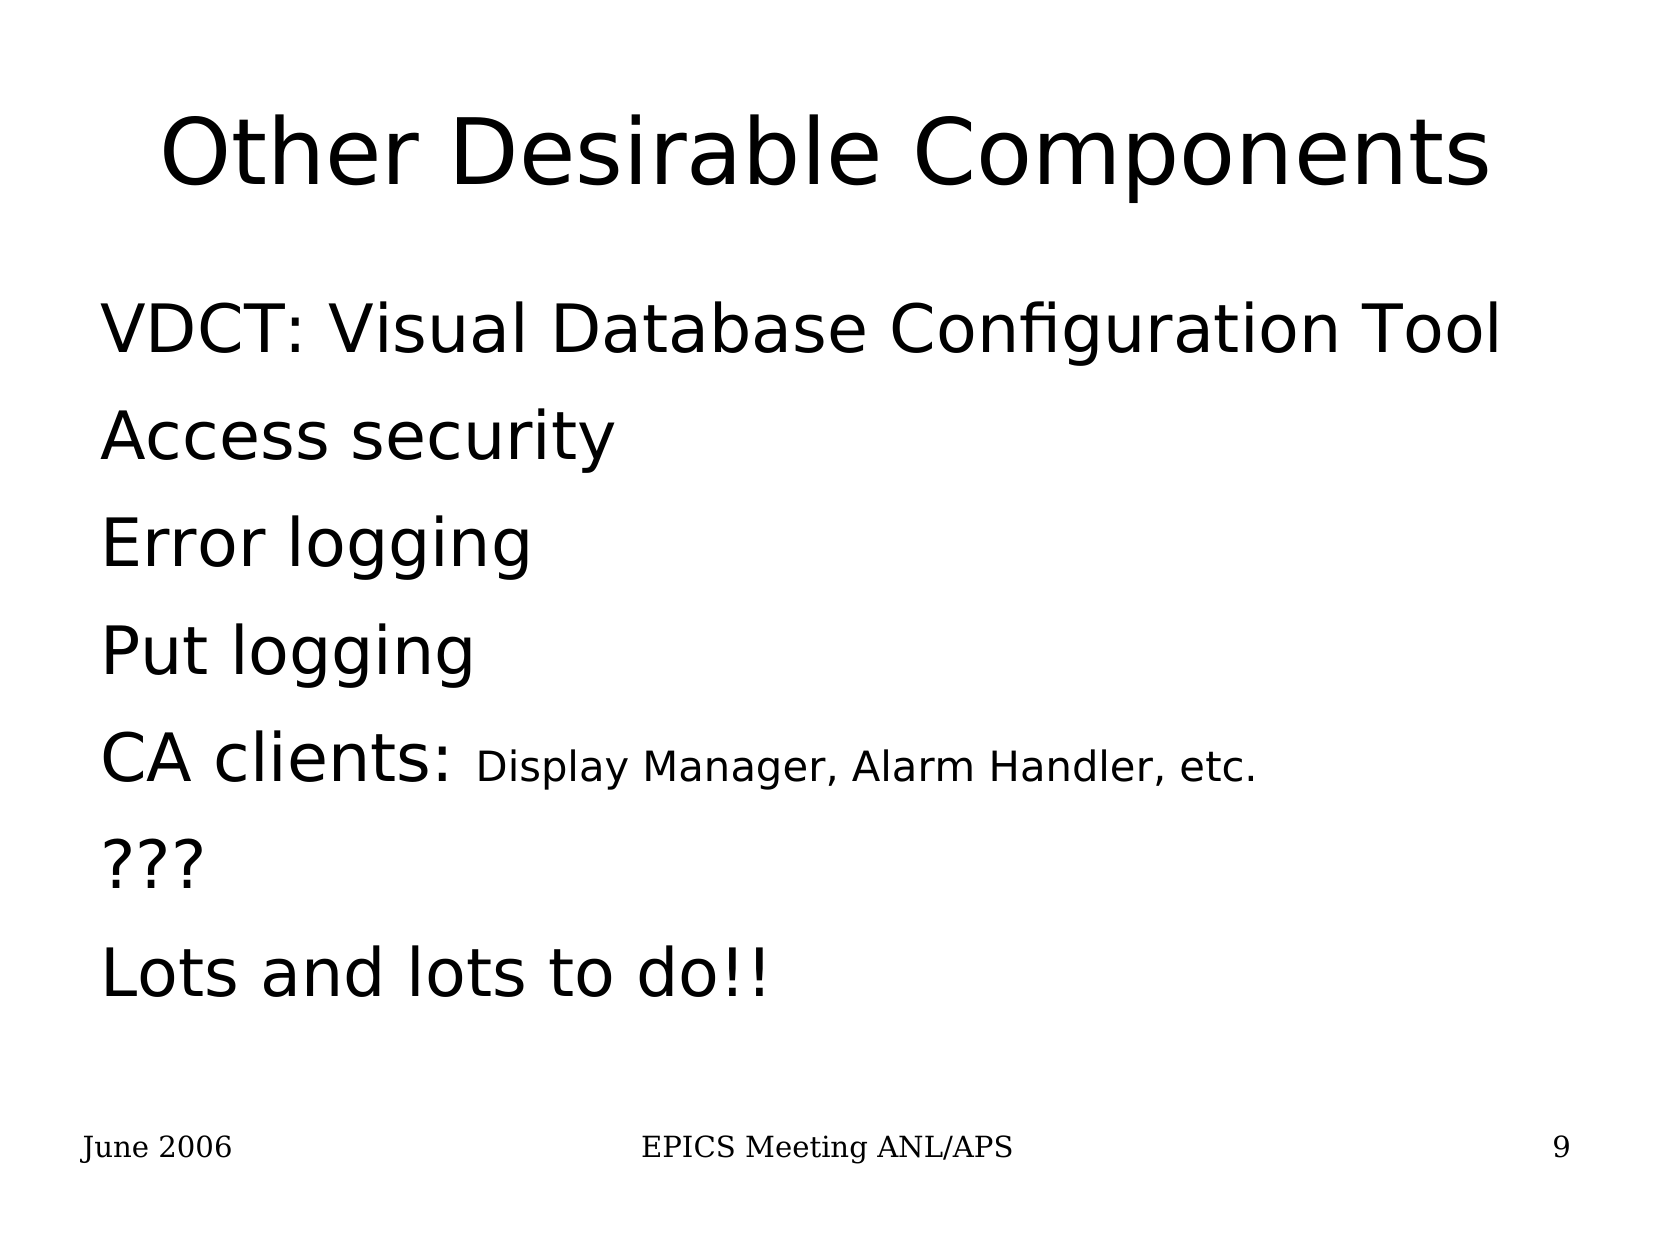

# Other Desirable Components
VDCT: Visual Database Configuration Tool
Access security
Error logging
Put logging
CA clients: Display Manager, Alarm Handler, etc.
???
Lots and lots to do!!
June 2006
EPICS Meeting ANL/APS
9